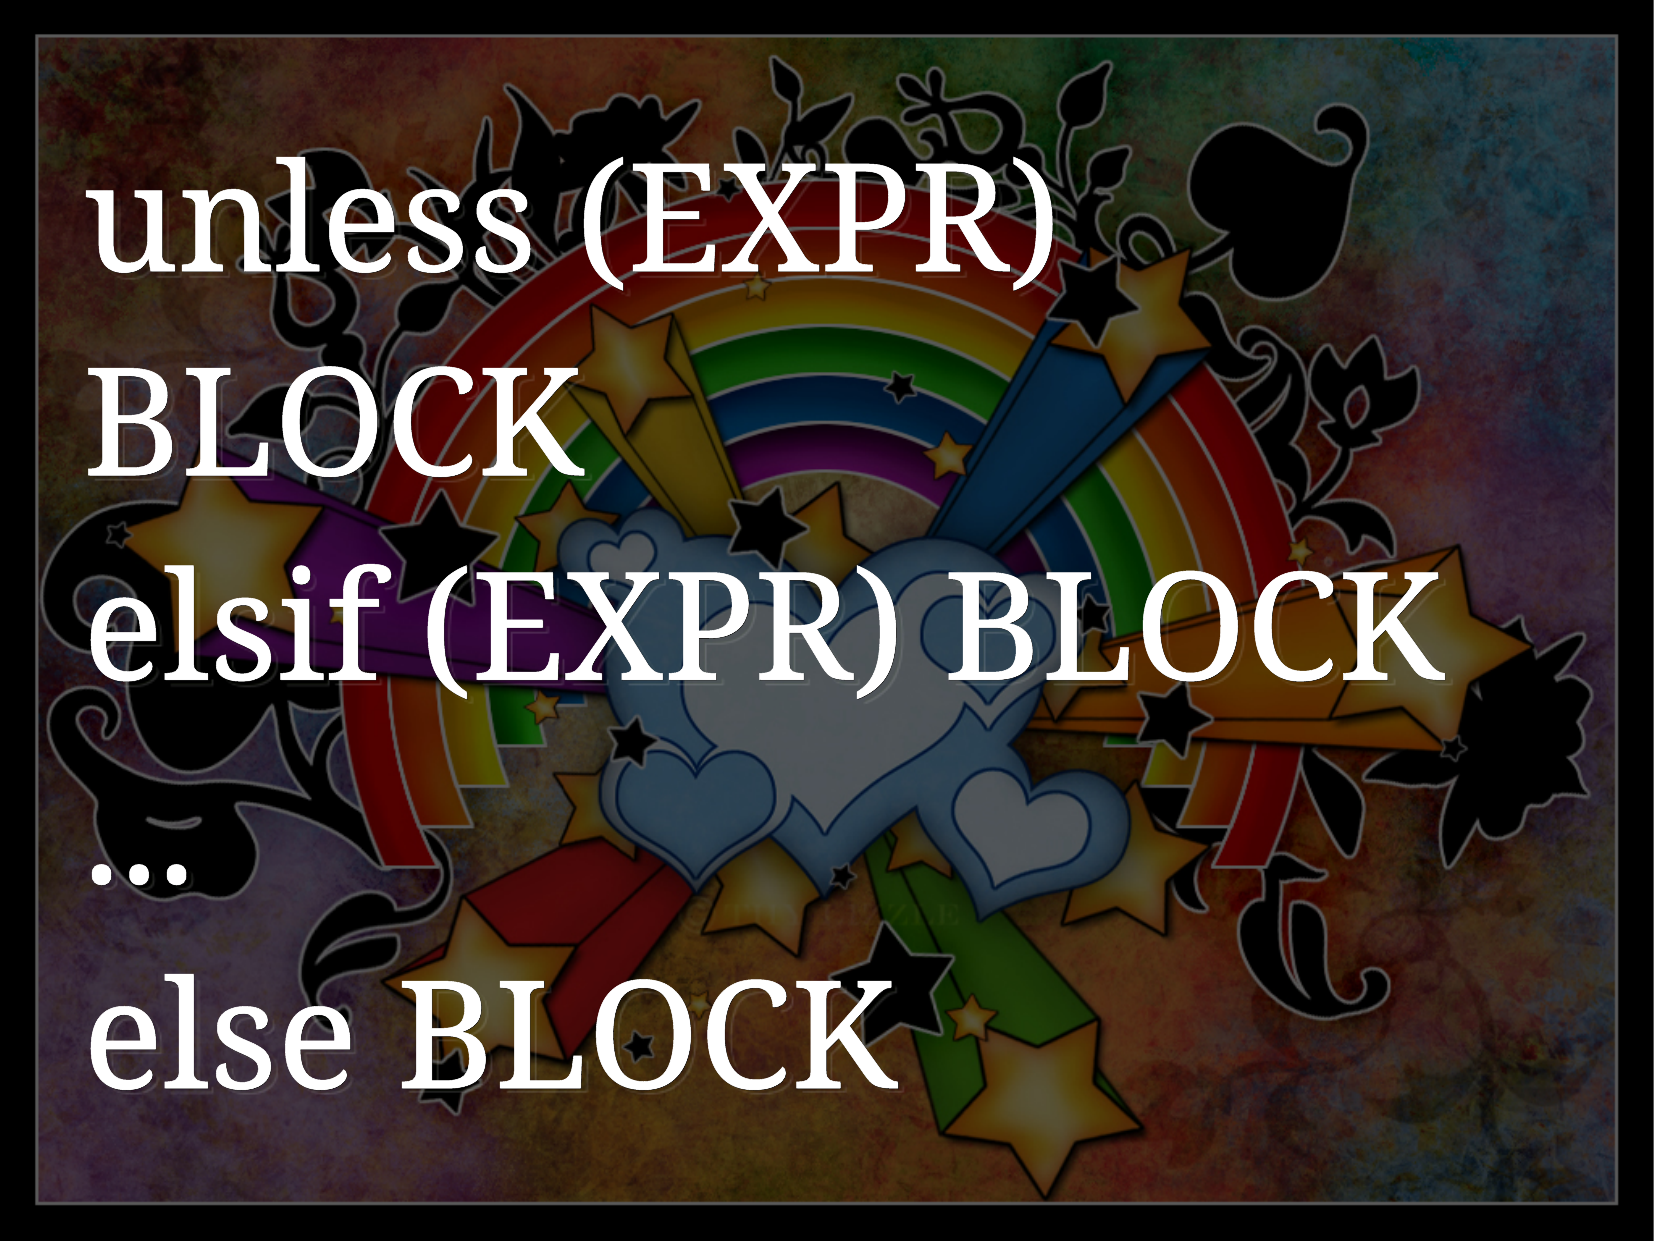

unless (EXPR) BLOCK
elsif (EXPR) BLOCK
...
else BLOCK
#